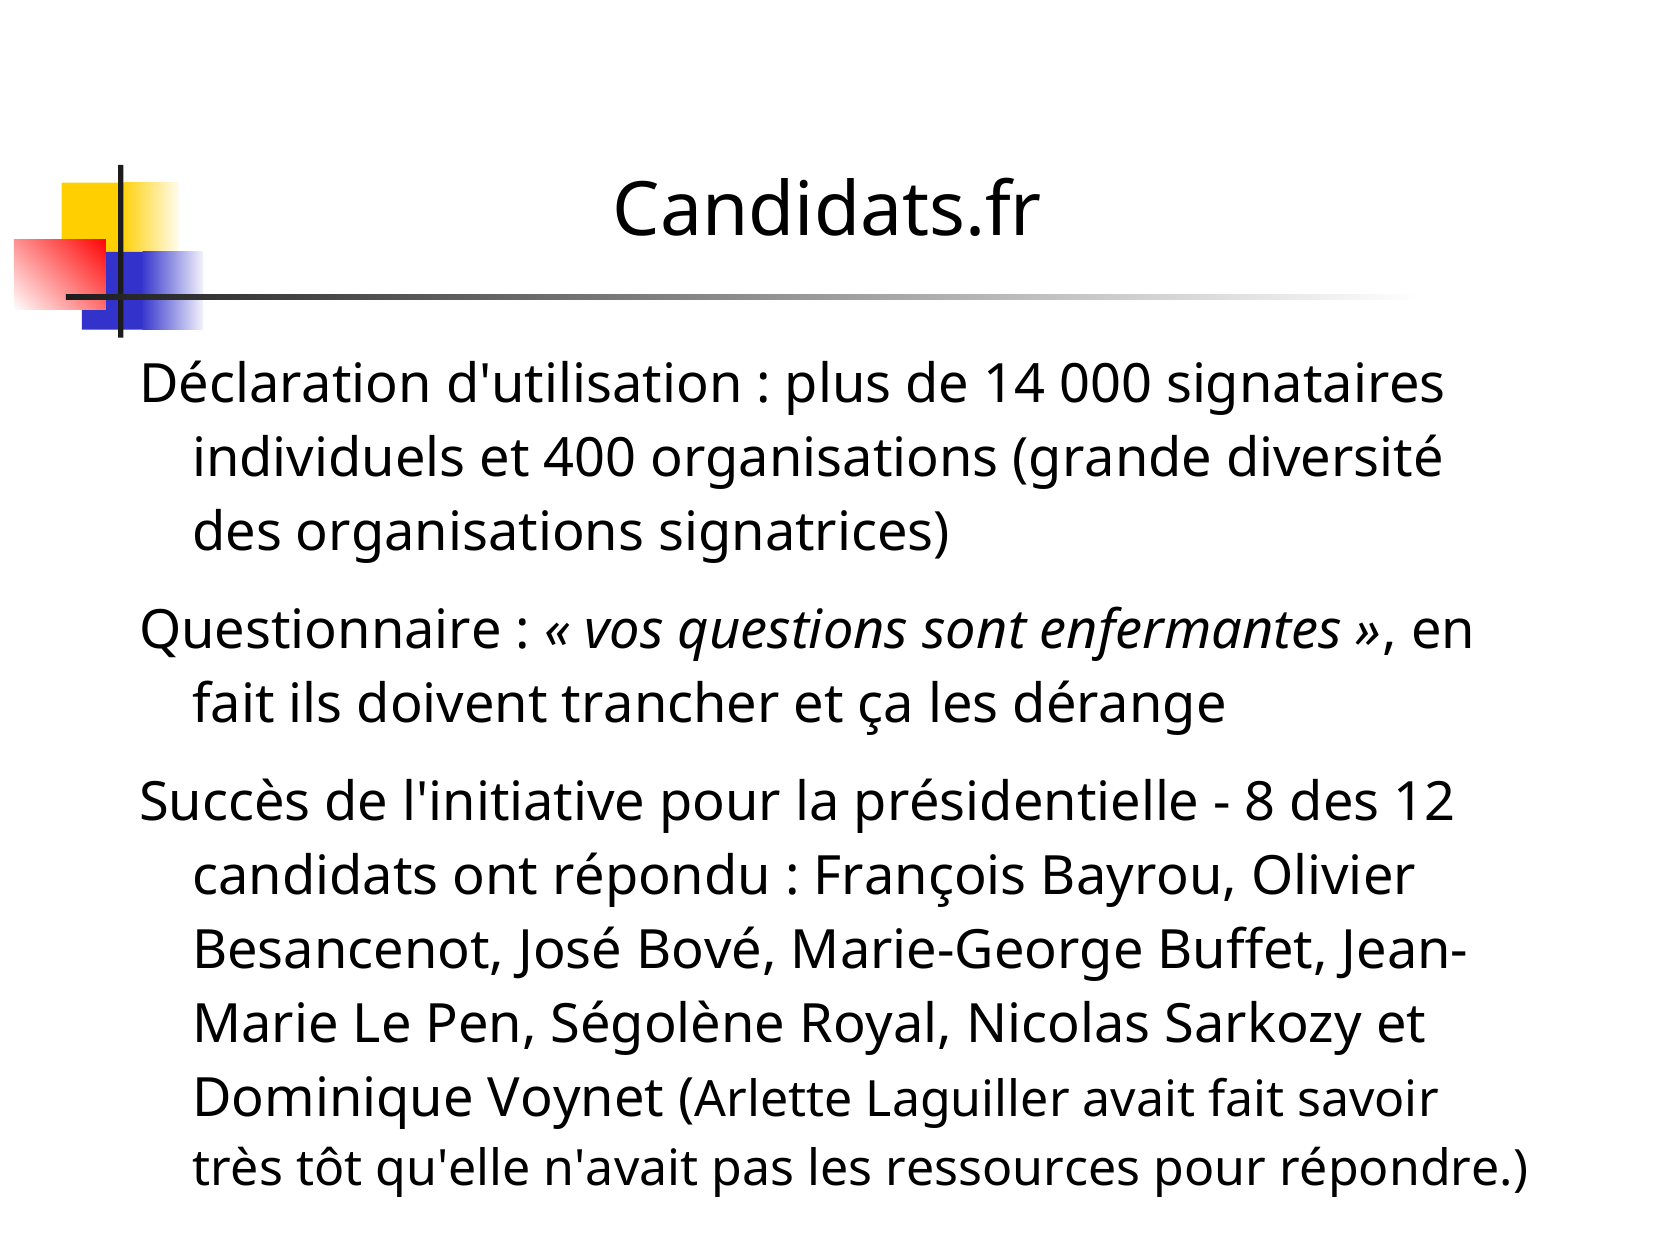

# Candidats.fr
Déclaration d'utilisation : plus de 14 000 signataires individuels et 400 organisations (grande diversité des organisations signatrices)
Questionnaire : « vos questions sont enfermantes », en fait ils doivent trancher et ça les dérange
Succès de l'initiative pour la présidentielle - 8 des 12 candidats ont répondu : François Bayrou, Olivier Besancenot, José Bové, Marie-George Buffet, Jean-Marie Le Pen, Ségolène Royal, Nicolas Sarkozy et Dominique Voynet (Arlette Laguiller avait fait savoir très tôt qu'elle n'avait pas les ressources pour répondre.)